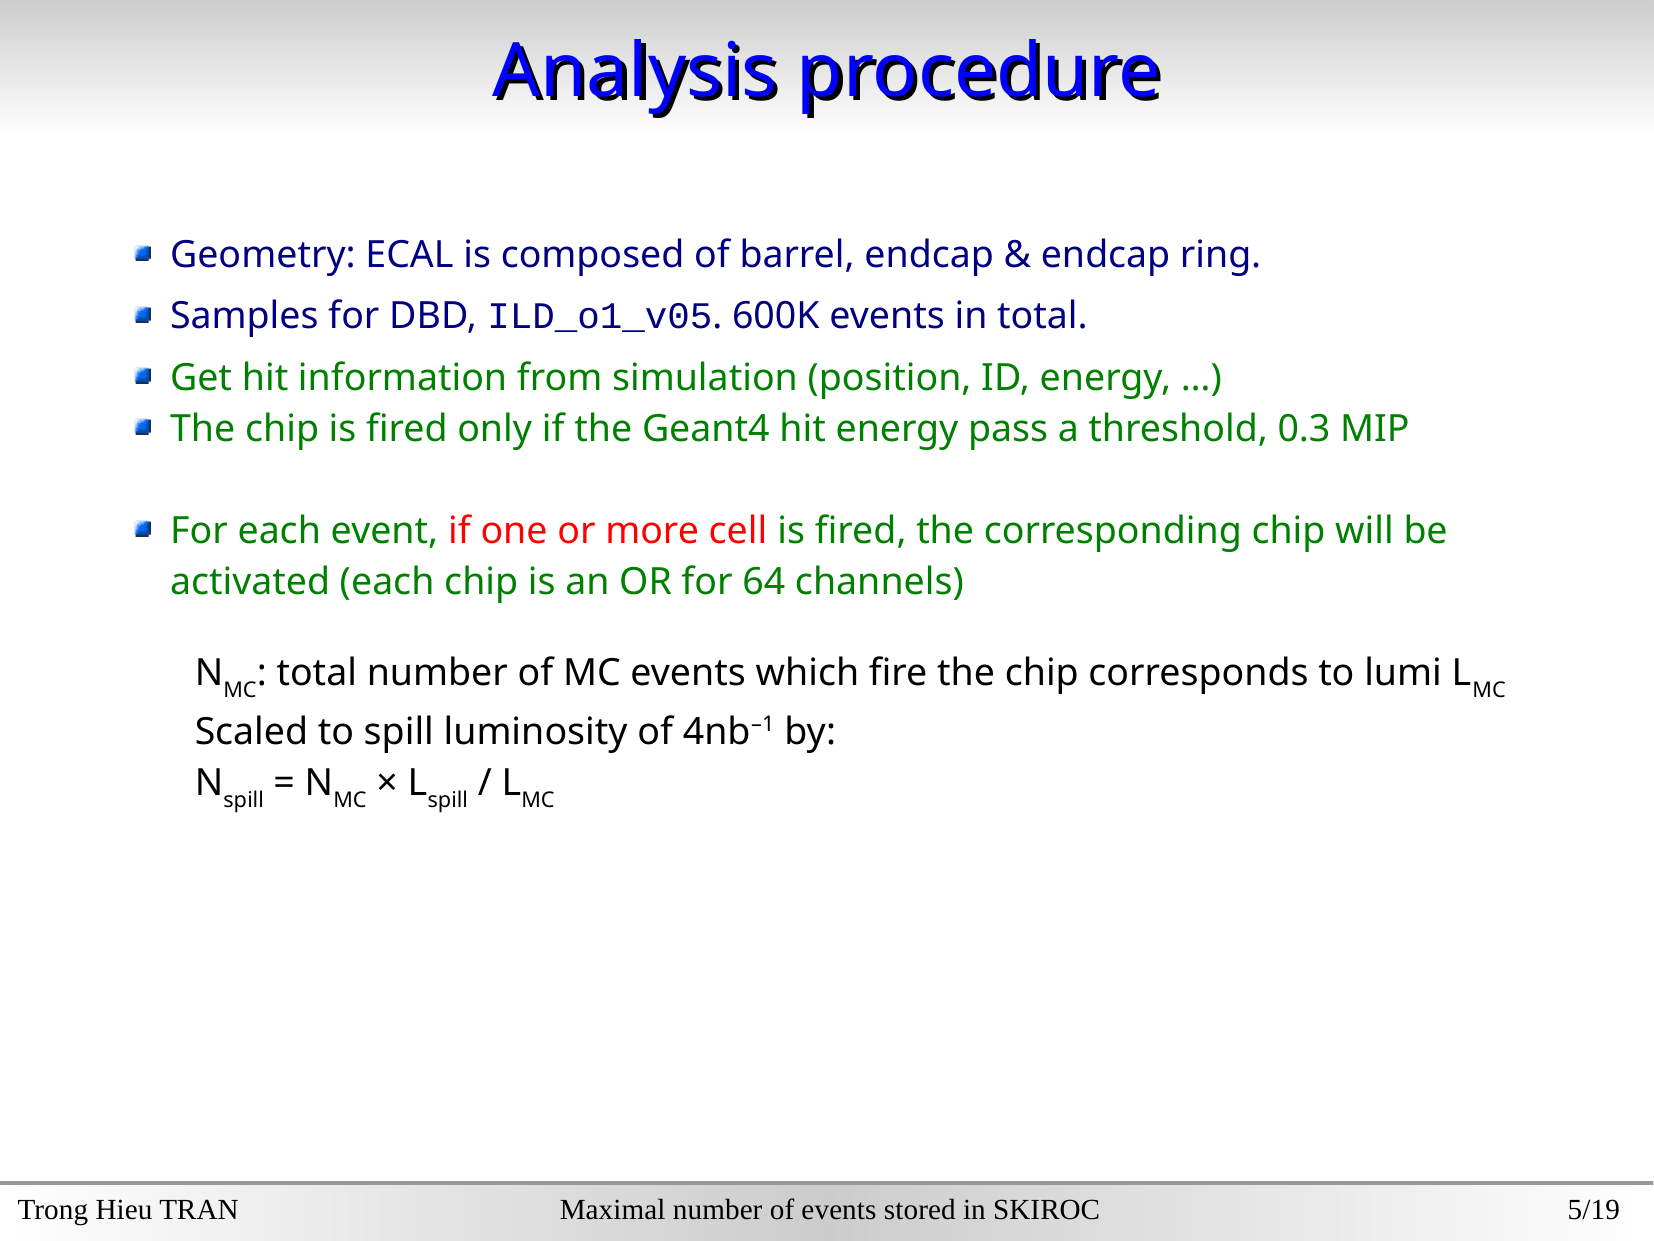

# Analysis procedure
Geometry: ECAL is composed of barrel, endcap & endcap ring.
Samples for DBD, ILD_o1_v05. 600K events in total.
Get hit information from simulation (position, ID, energy, …)
The chip is fired only if the Geant4 hit energy pass a threshold, 0.3 MIP
For each event, if one or more cell is fired, the corresponding chip will be activated (each chip is an OR for 64 channels)
NMC: total number of MC events which fire the chip corresponds to lumi LMC
Scaled to spill luminosity of 4nb–1 by:
Nspill = NMC × Lspill / LMC
Trong Hieu TRAN
Maximal number of events stored in SKIROC
5